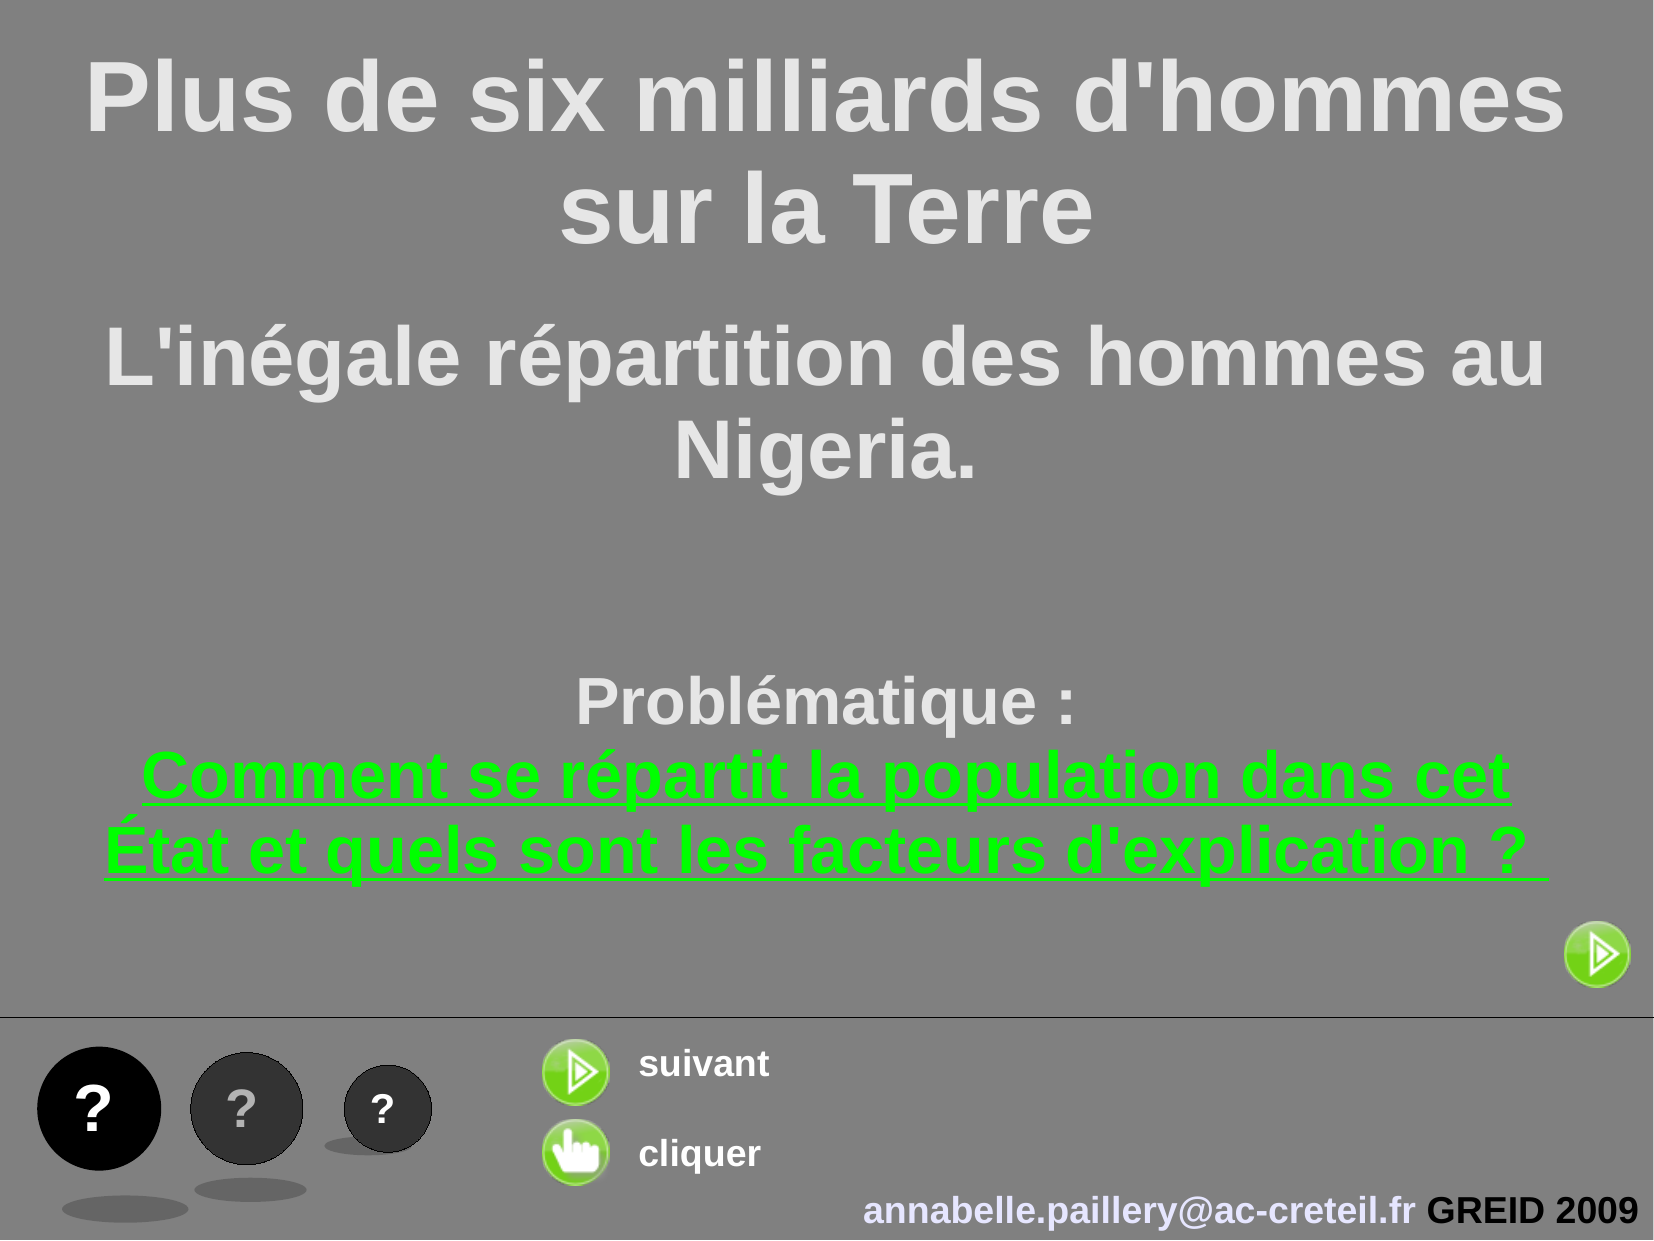

# Plus de six milliards d'hommes sur la Terre
L'inégale répartition des hommes au Nigeria.
Problématique :
Comment se répartit la population dans cet État et quels sont les facteurs d'explication ?
suivant
?
?
?
cliquer
annabelle.paillery@ac-creteil.fr GREID 2009